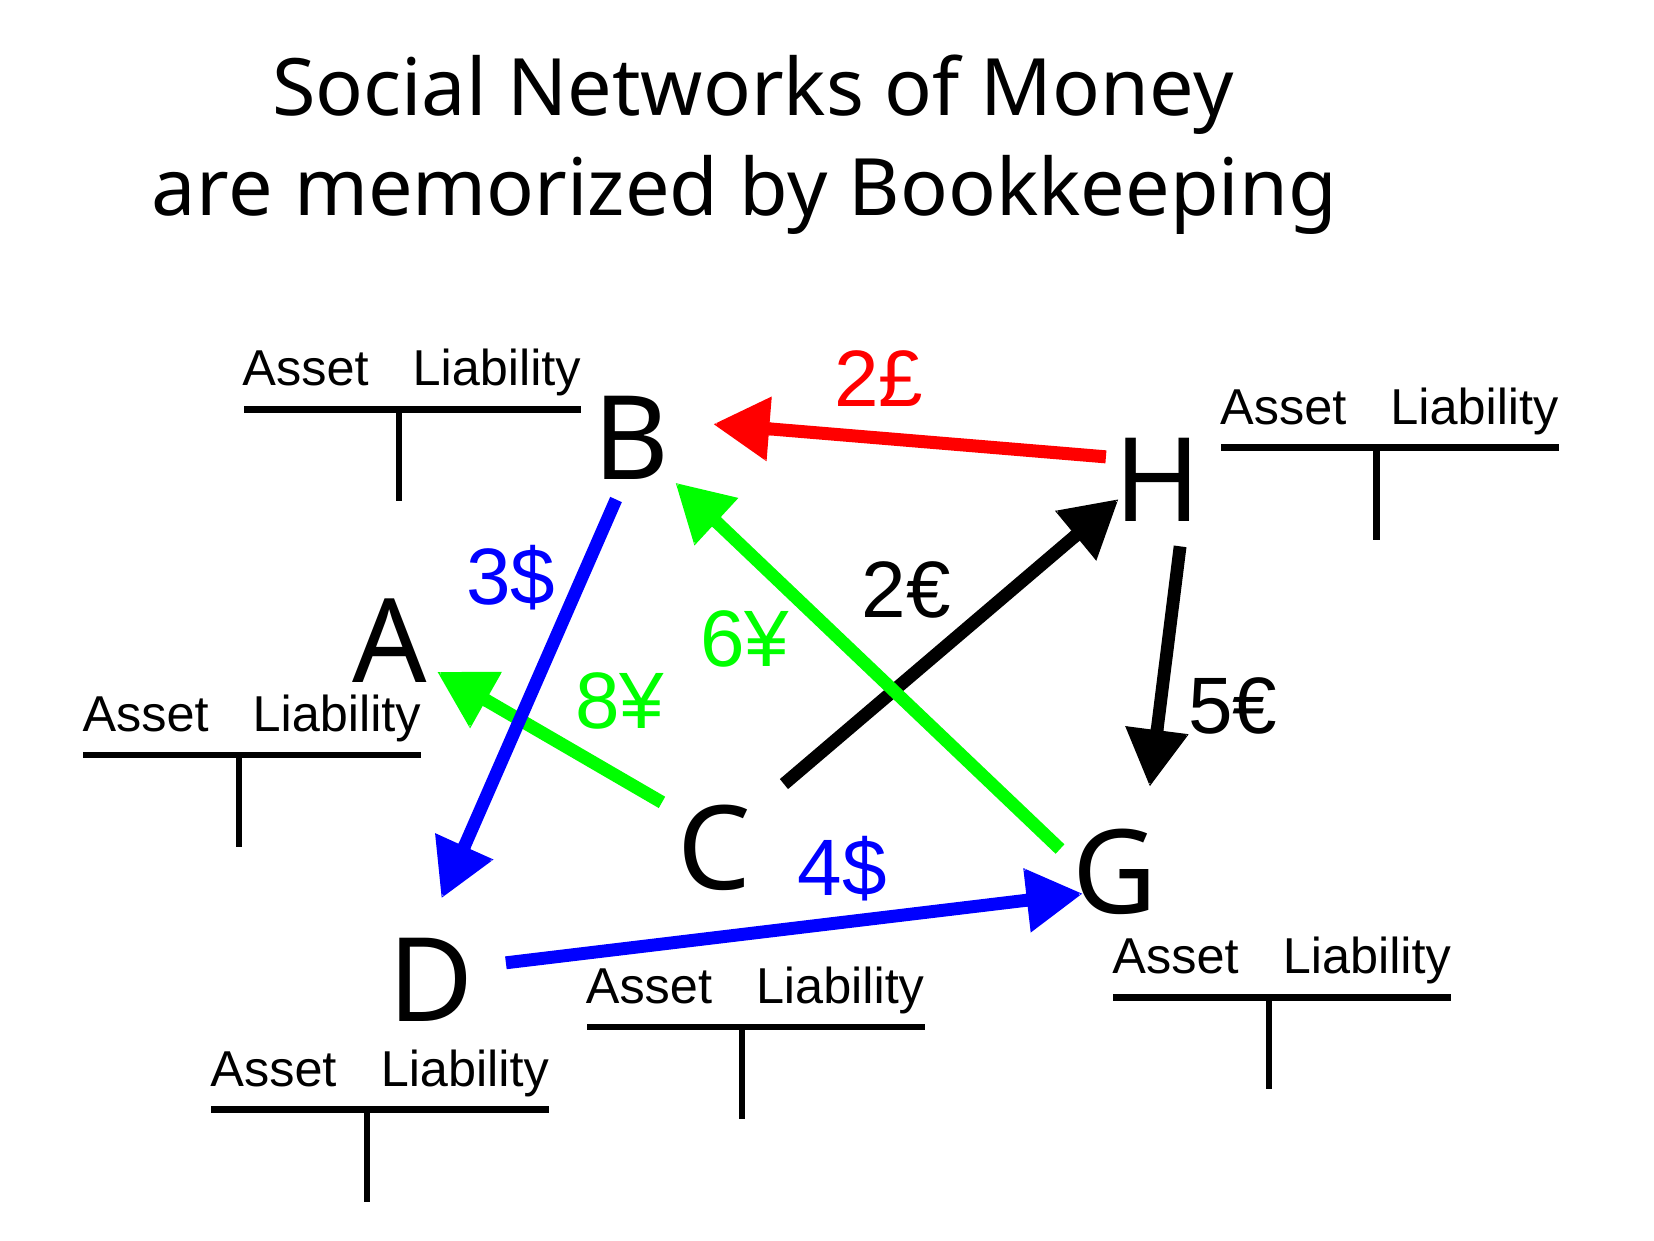

Social Networks of Money
are memorized by Bookkeeping
2£
Asset
Liability
B
Asset
Liability
H
3$
2€
A
6¥
8¥
5€
Asset
Liability
C
G
4$
D
Asset
Liability
Asset
Liability
Asset
Liability